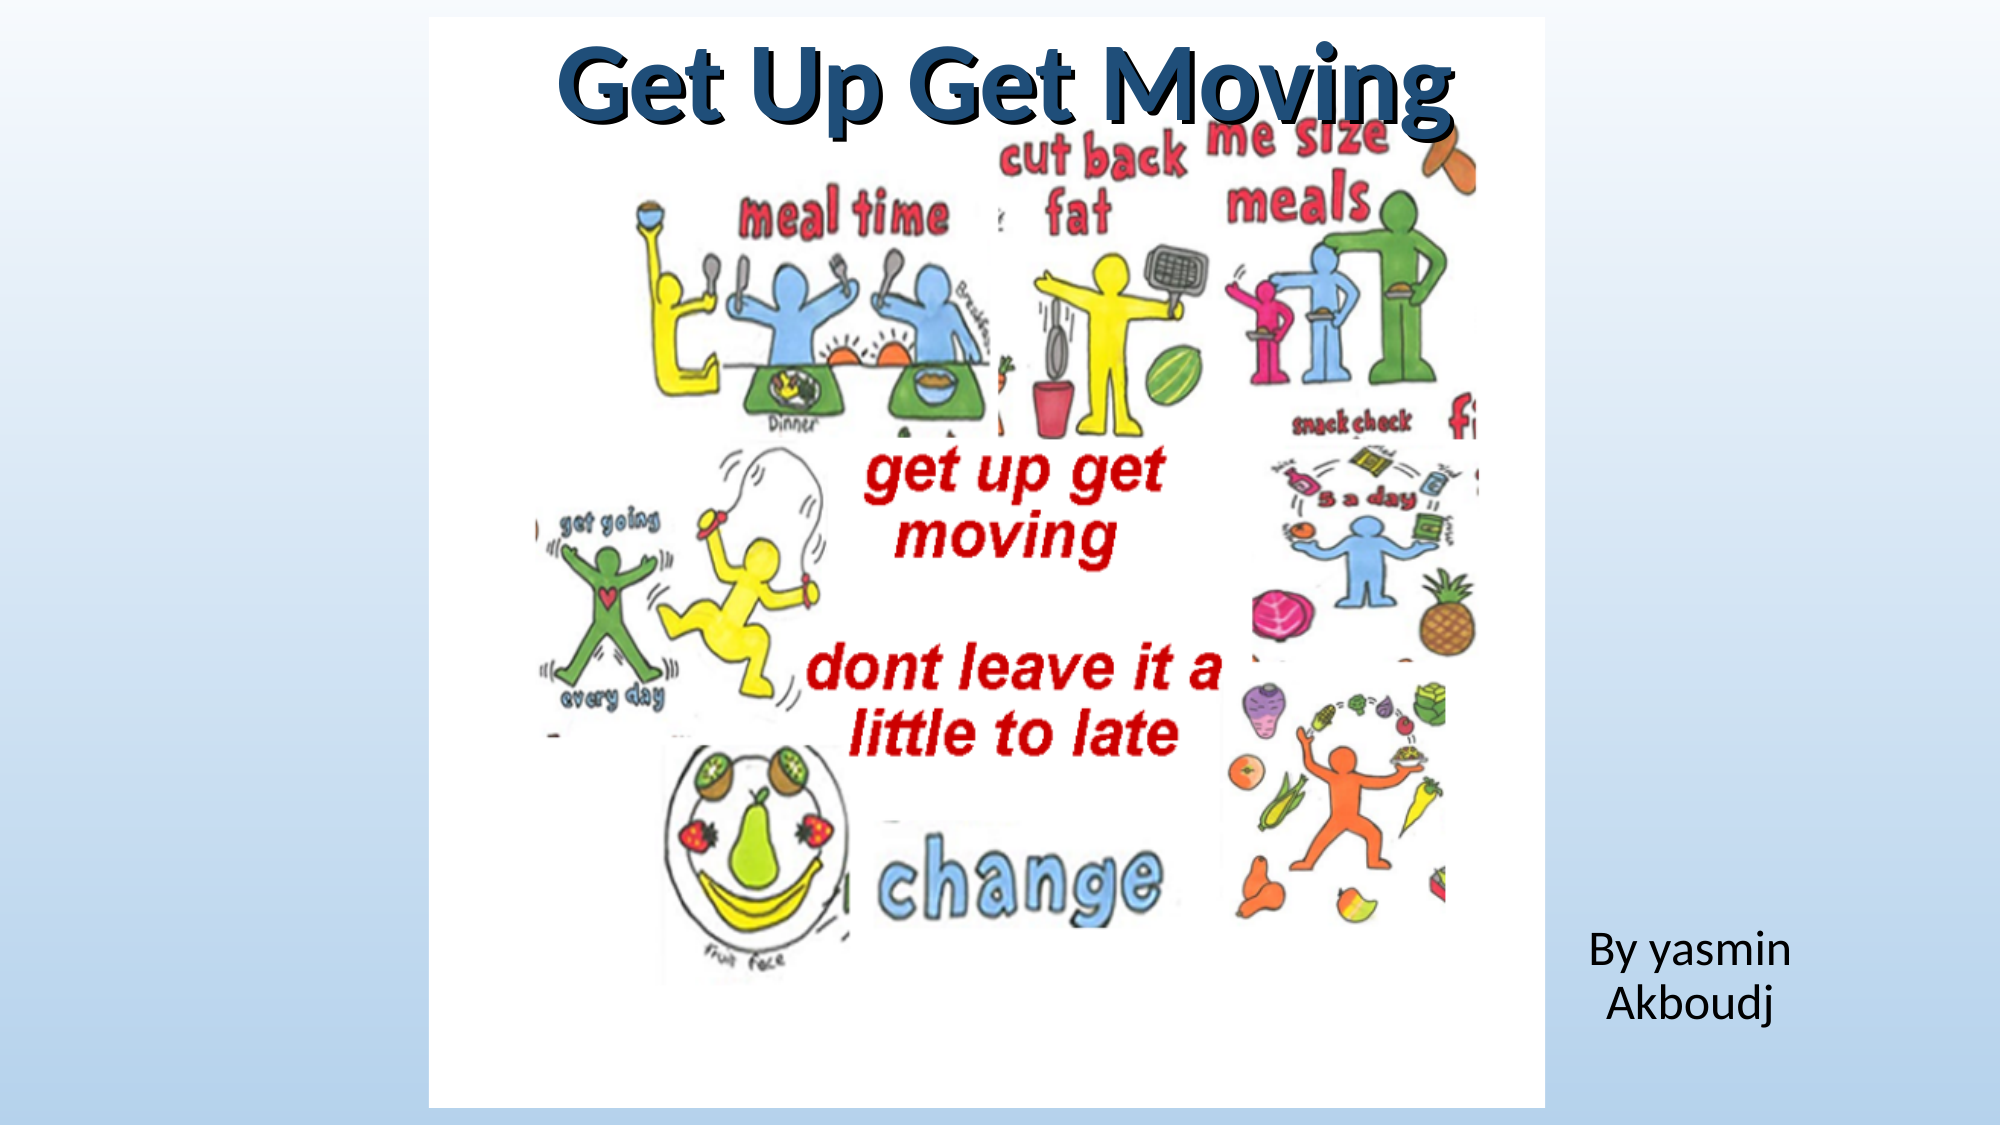

Get Up Get Moving
# By yasmin Akboudj